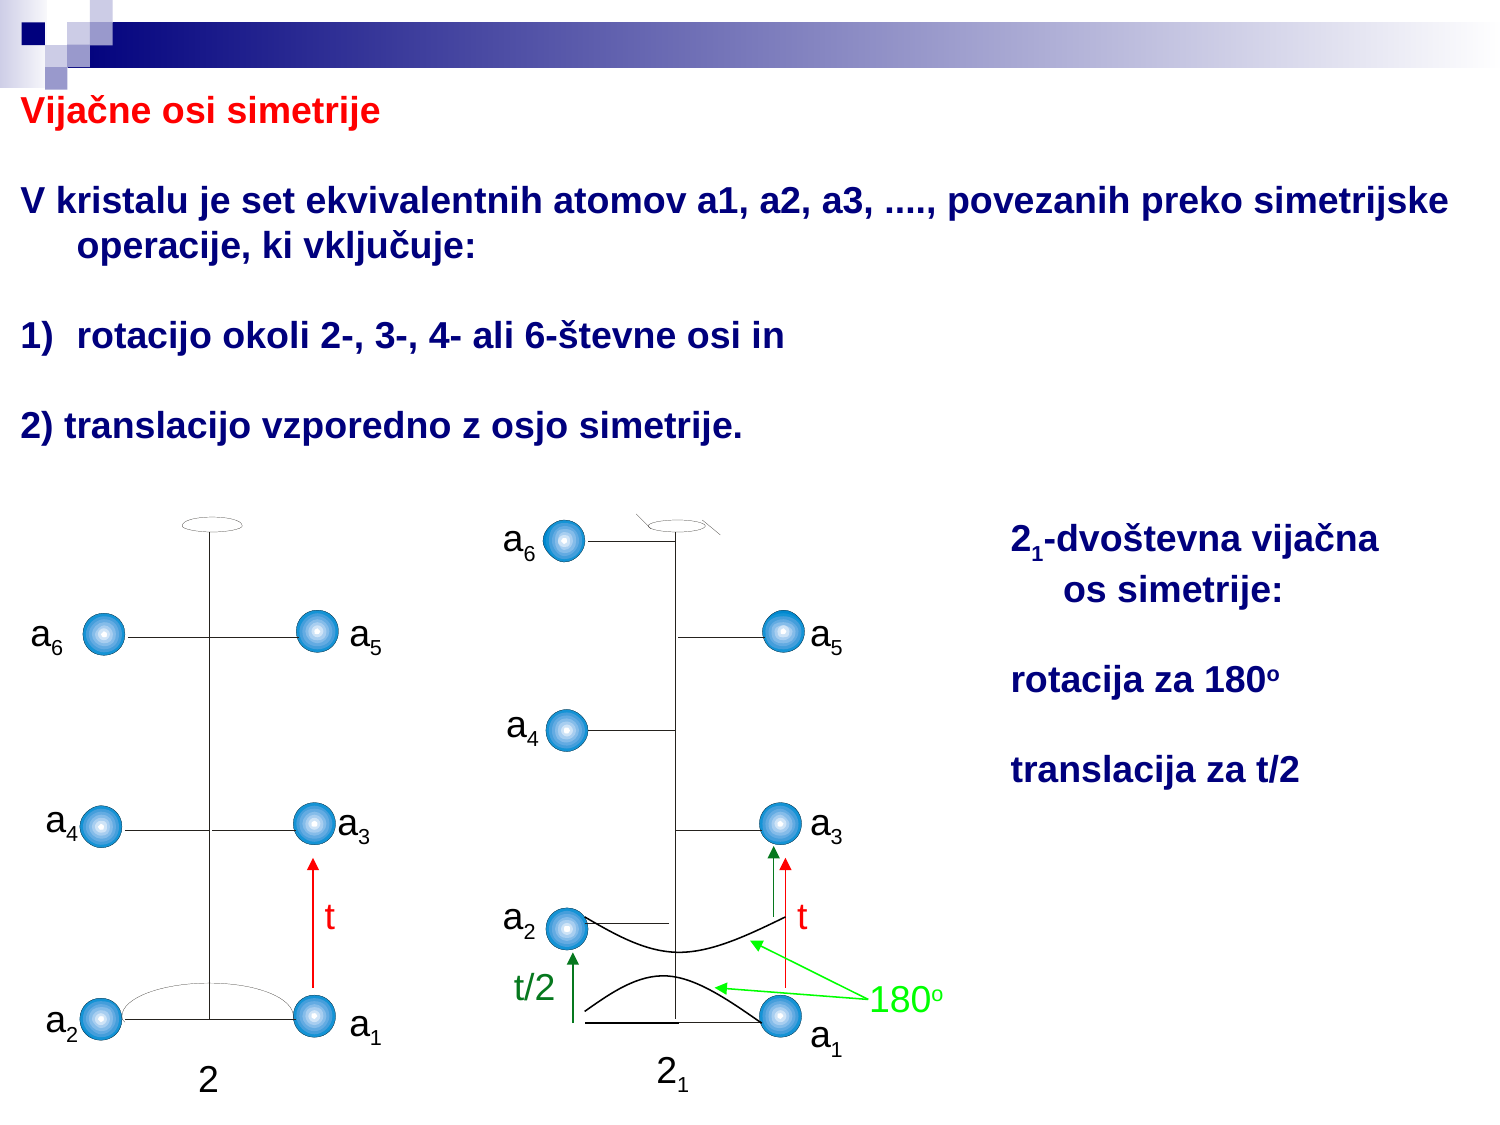

Vijačne osi simetrije
V kristalu je set ekvivalentnih atomov a1, a2, a3, ...., povezanih preko simetrijske operacije, ki vključuje:
rotacijo okoli 2-, 3-, 4- ali 6-števne osi in
2) translacijo vzporedno z osjo simetrije.
a6
21-dvoštevna vijačna
 os simetrije:
rotacija za 180o
translacija za t/2
a6
a5
a5
a4
a4
a3
a3
t
a2
t
t/2
180o
a2
a1
a1
21
2